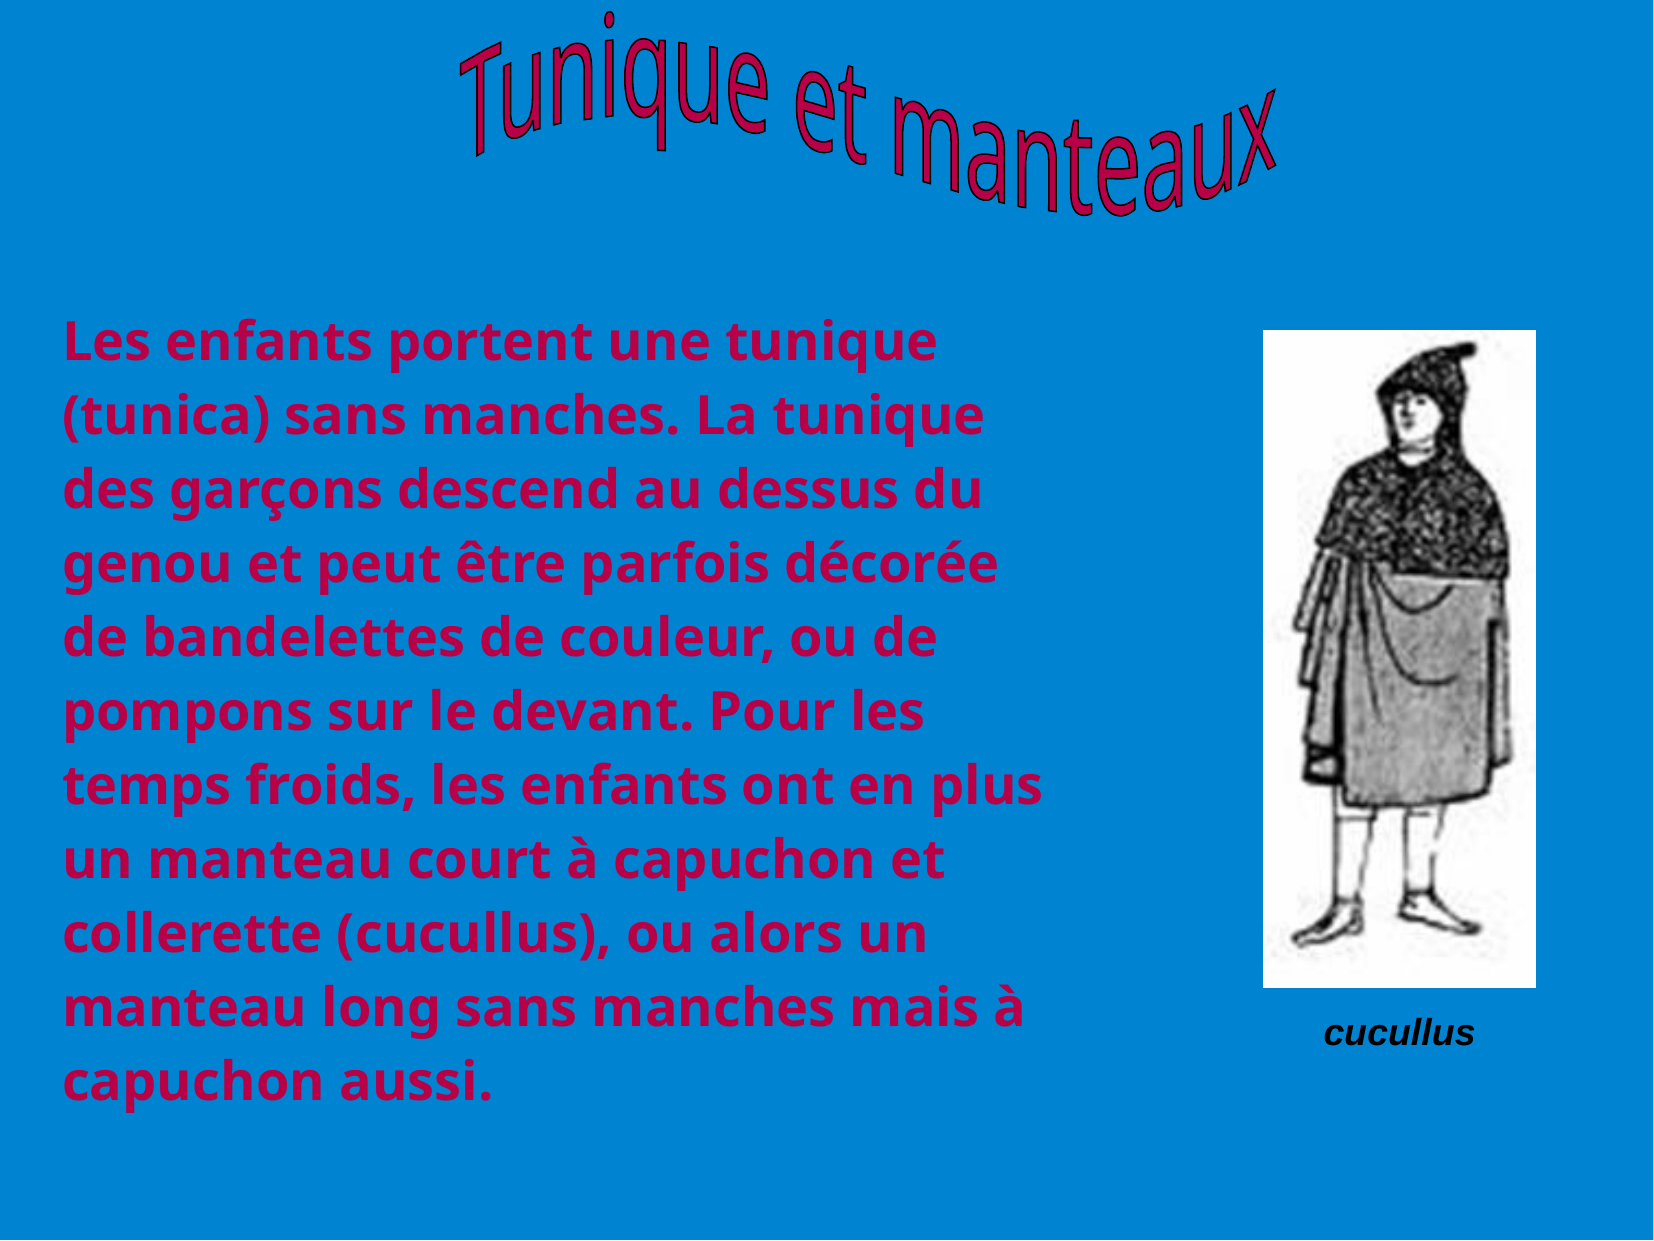

Tunique et manteaux
Les enfants portent une tunique (tunica) sans manches. La tunique des garçons descend au dessus du genou et peut être parfois décorée de bandelettes de couleur, ou de pompons sur le devant. Pour les temps froids, les enfants ont en plus un manteau court à capuchon et collerette (cucullus), ou alors un manteau long sans manches mais à capuchon aussi.
cucullus